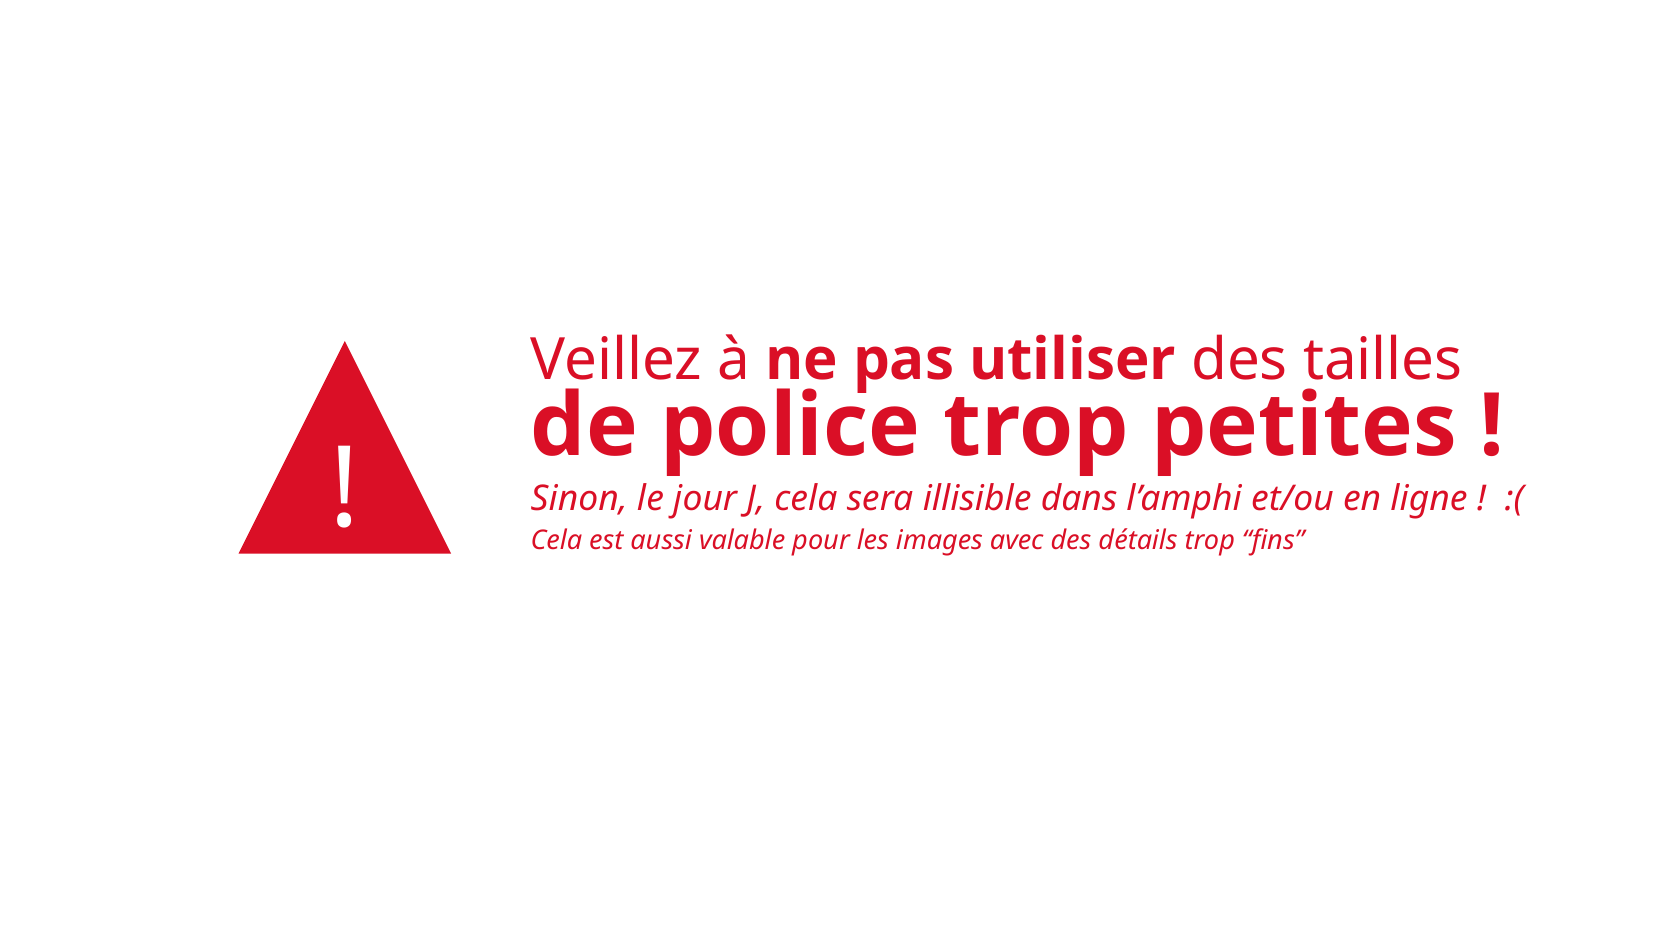

# Veillez à ne pas utiliser des tailles  de police trop petites !
Sinon, le jour J, cela sera illisible dans l’amphi et/ou en ligne ! :(
 Cela est aussi valable pour les images avec des détails trop “fins”
!